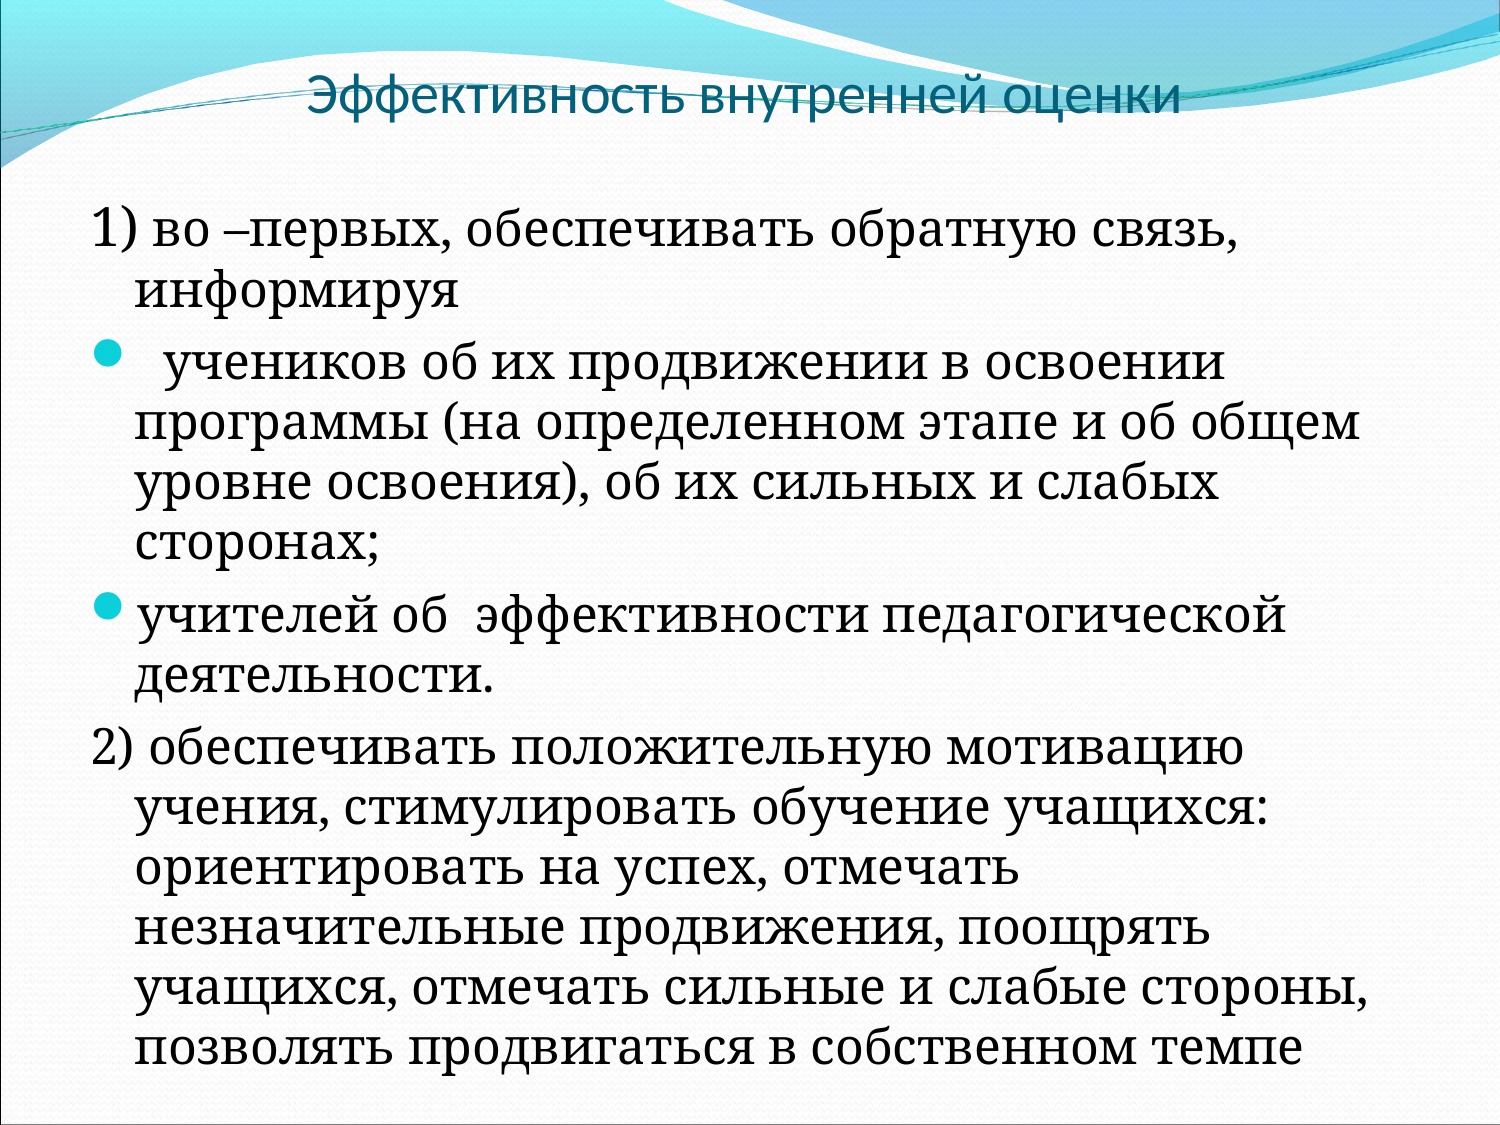

# Эффективность внутренней оценки
1) во –первых, обеспечивать обратную связь, информируя
 учеников об их продвижении в освоении программы (на определенном этапе и об общем уровне освоения), об их сильных и слабых сторонах;
учителей об эффективности педагогической деятельности.
2) обеспечивать положительную мотивацию учения, стимулировать обучение учащихся: ориентировать на успех, отмечать незначительные продвижения, поощрять учащихся, отмечать сильные и слабые стороны, позволять продвигаться в собственном темпе